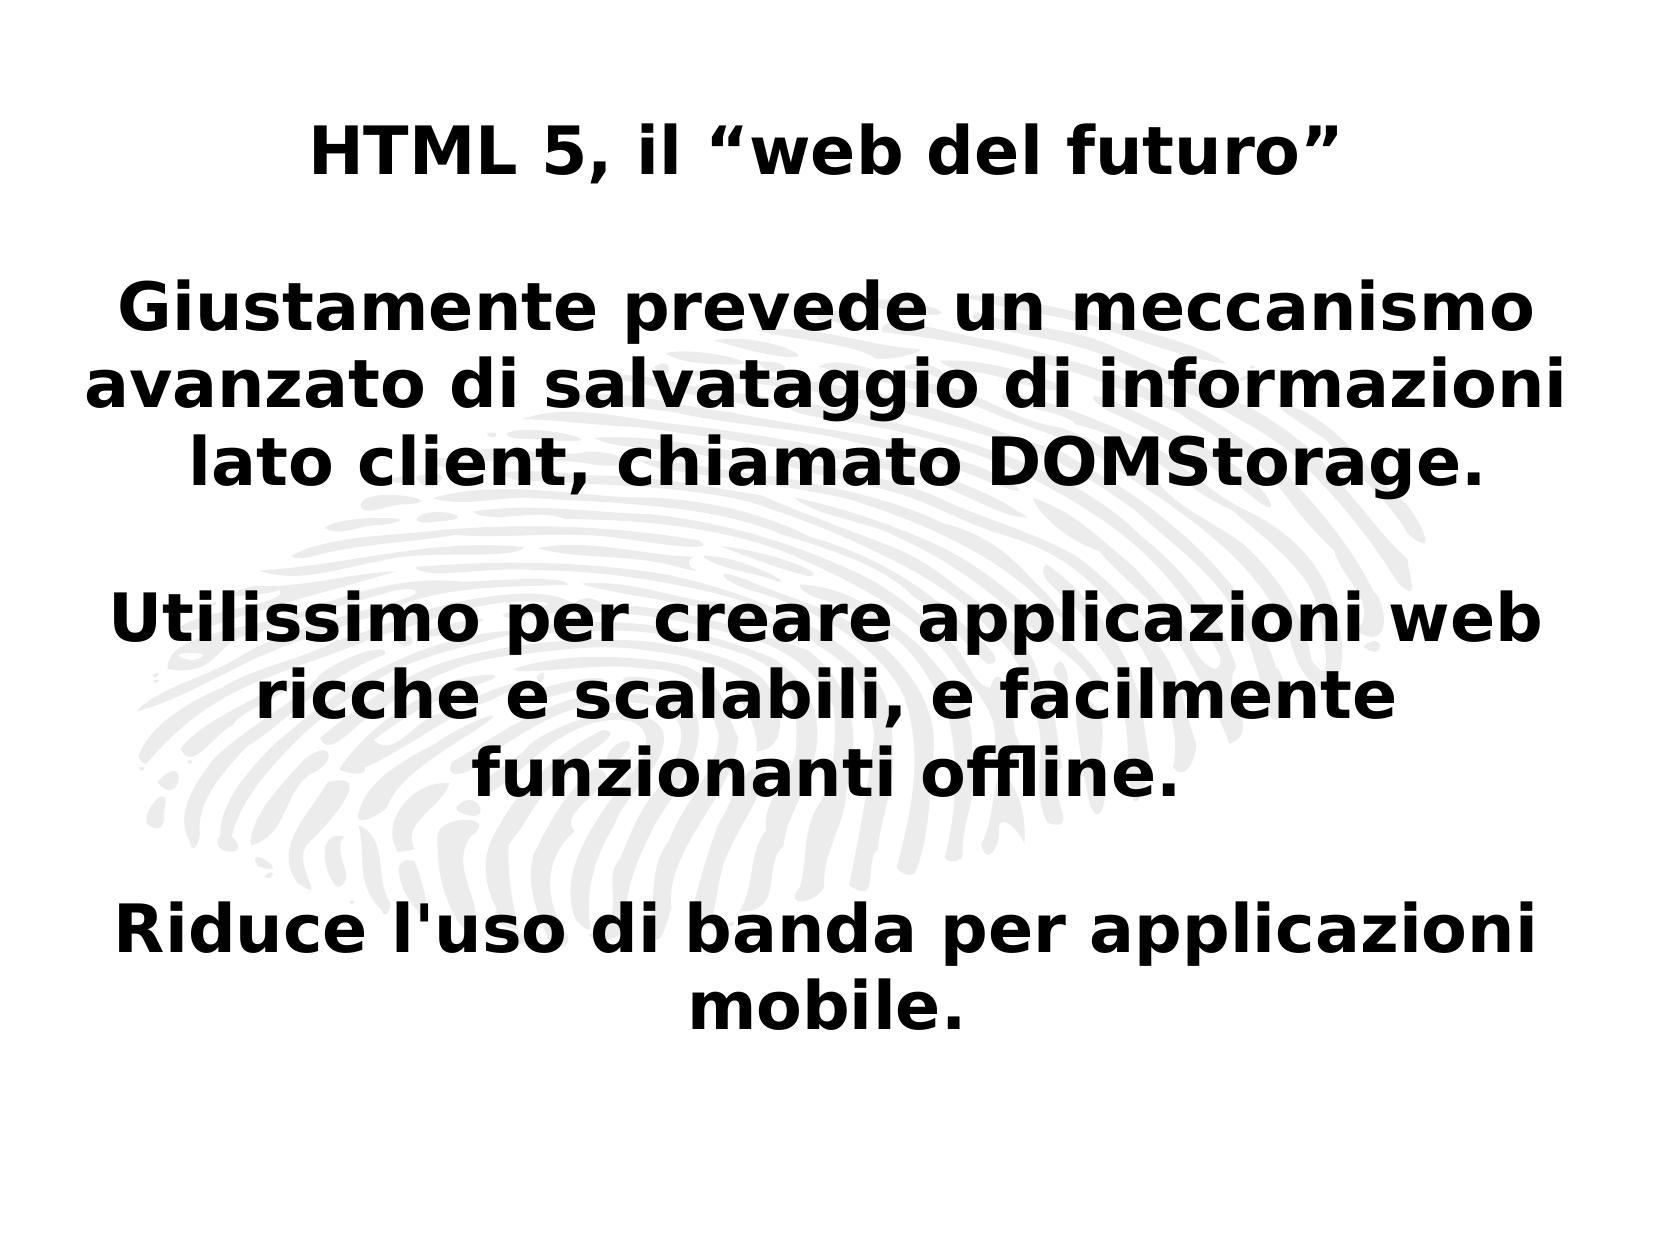

# HTML 5, il “web del futuro”
Giustamente prevede un meccanismo avanzato di salvataggio di informazioni lato client, chiamato DOMStorage.
Utilissimo per creare applicazioni web ricche e scalabili, e facilmente funzionanti offline.
Riduce l'uso di banda per applicazioni mobile.